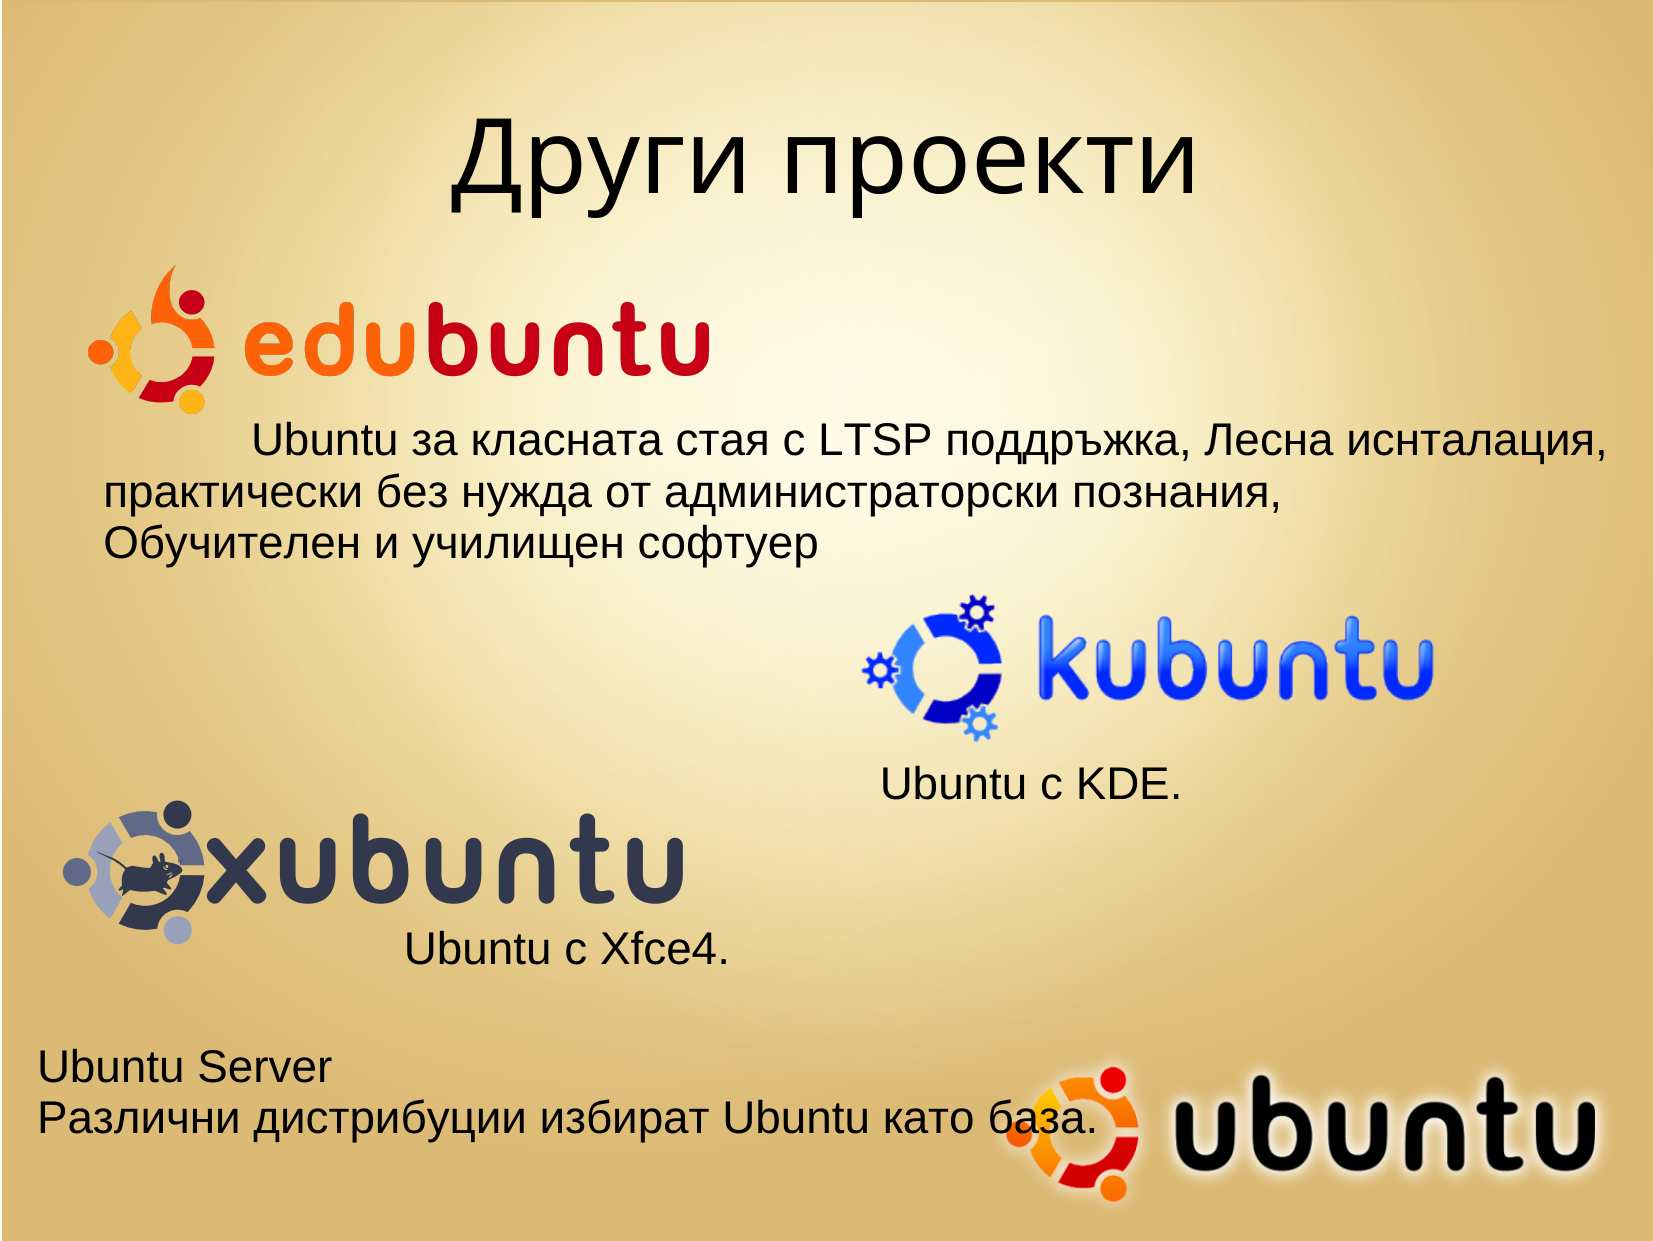

# Други проекти
		Ubuntu за класната стая с LTSP поддръжка, Лесна иснталация,
практически без нужда от администраторски познания,
Обучителен и училищен софтуер
Ubuntu с KDE.
Ubuntu с Xfce4.
 Ubuntu Server
 Различни дистрибуции избират Ubuntu като база.